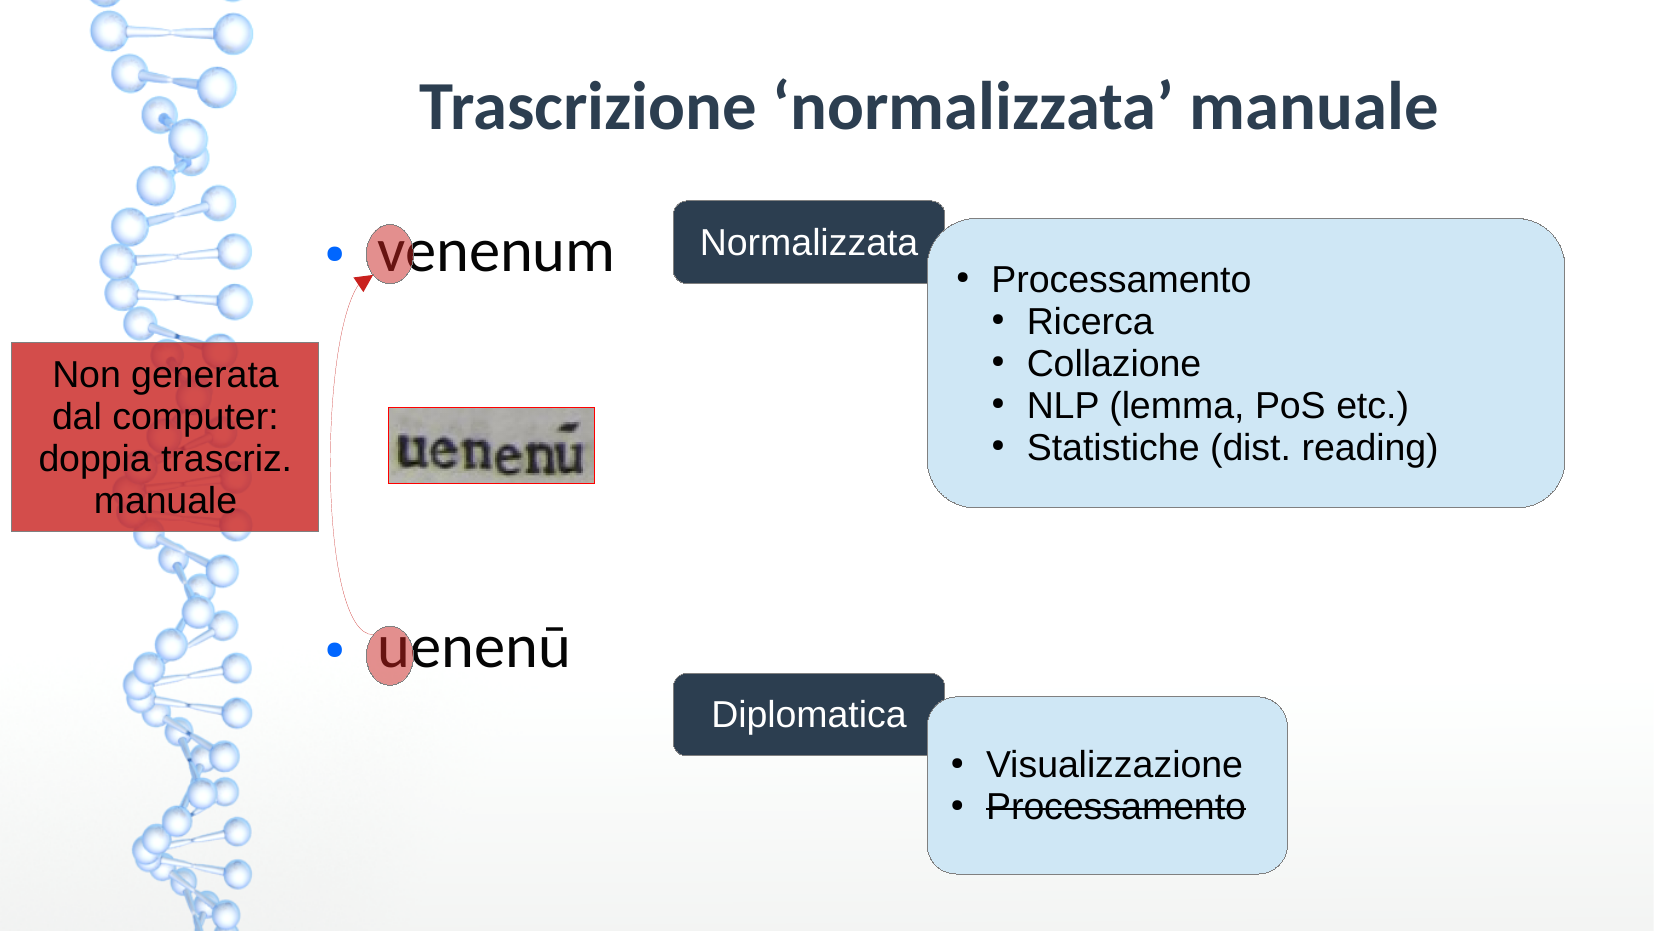

# Trascrizione ‘normalizzata’ manuale
Normalizzata
Processamento
Ricerca
Collazione
NLP (lemma, PoS etc.)
Statistiche (dist. reading)
venenum
Non generata
dal computer:
doppia trascriz.
manuale
uenenū
Diplomatica
Visualizzazione
Processamento